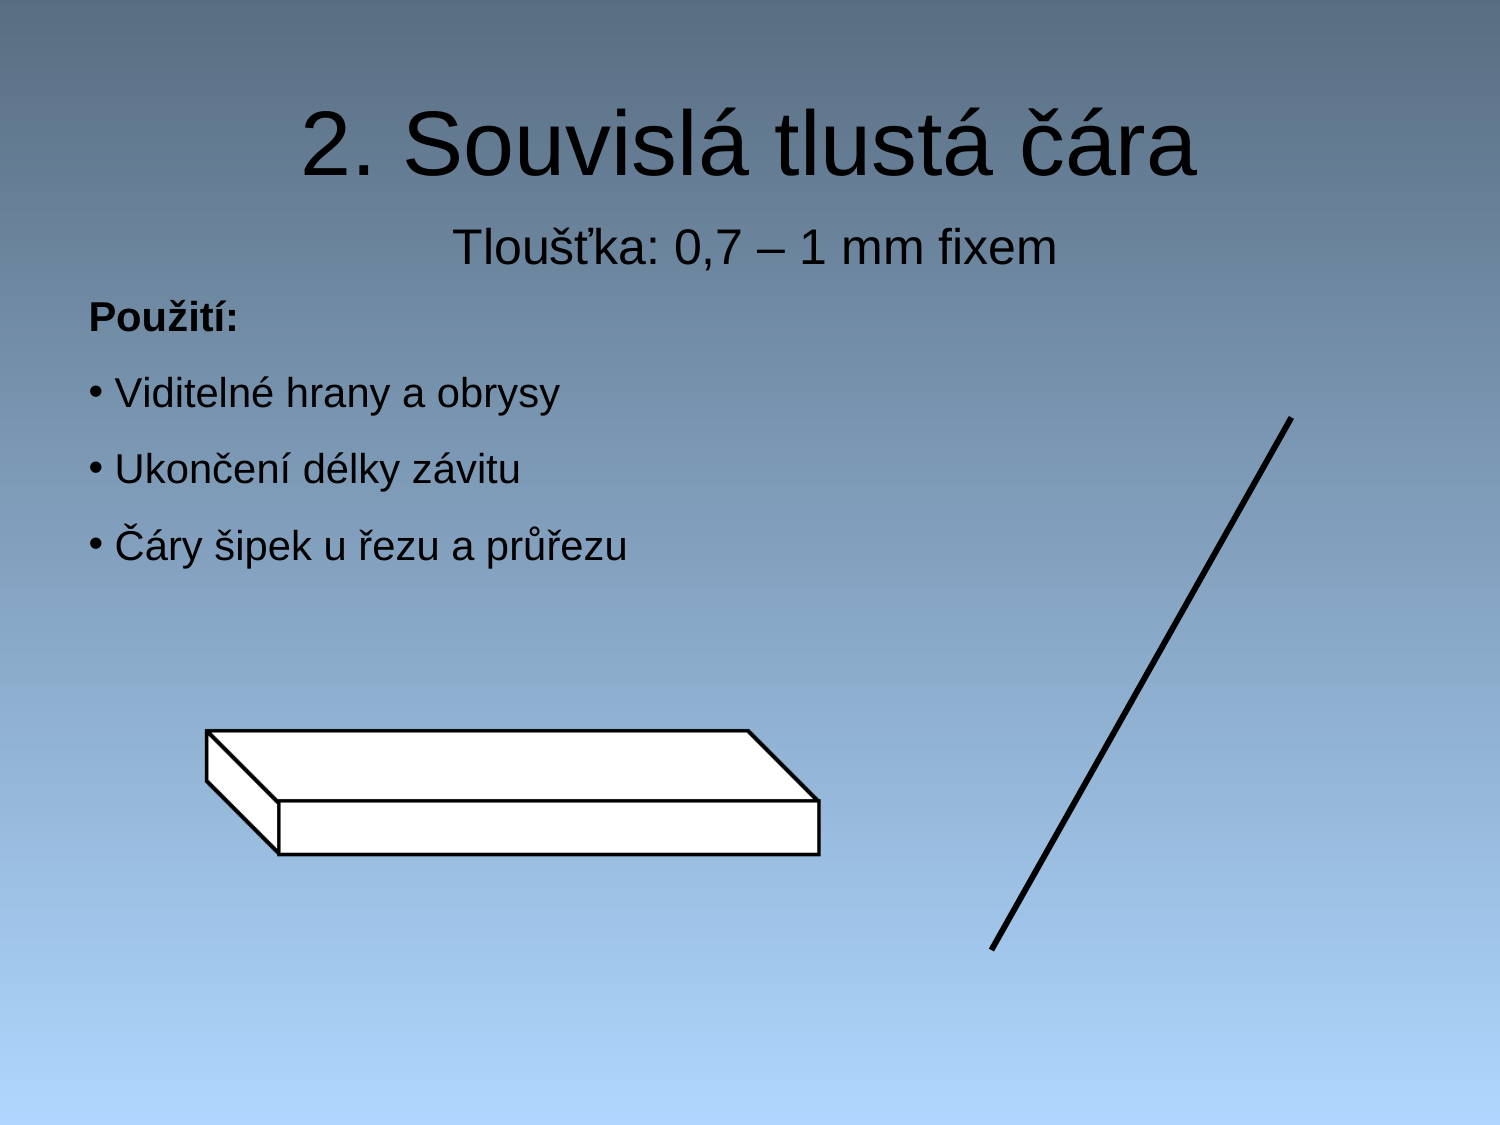

# 2. Souvislá tlustá čára
Tloušťka: 0,7 ‒ 1 mm fixem
Použití:
 Viditelné hrany a obrysy
 Ukončení délky závitu
 Čáry šipek u řezu a průřezu